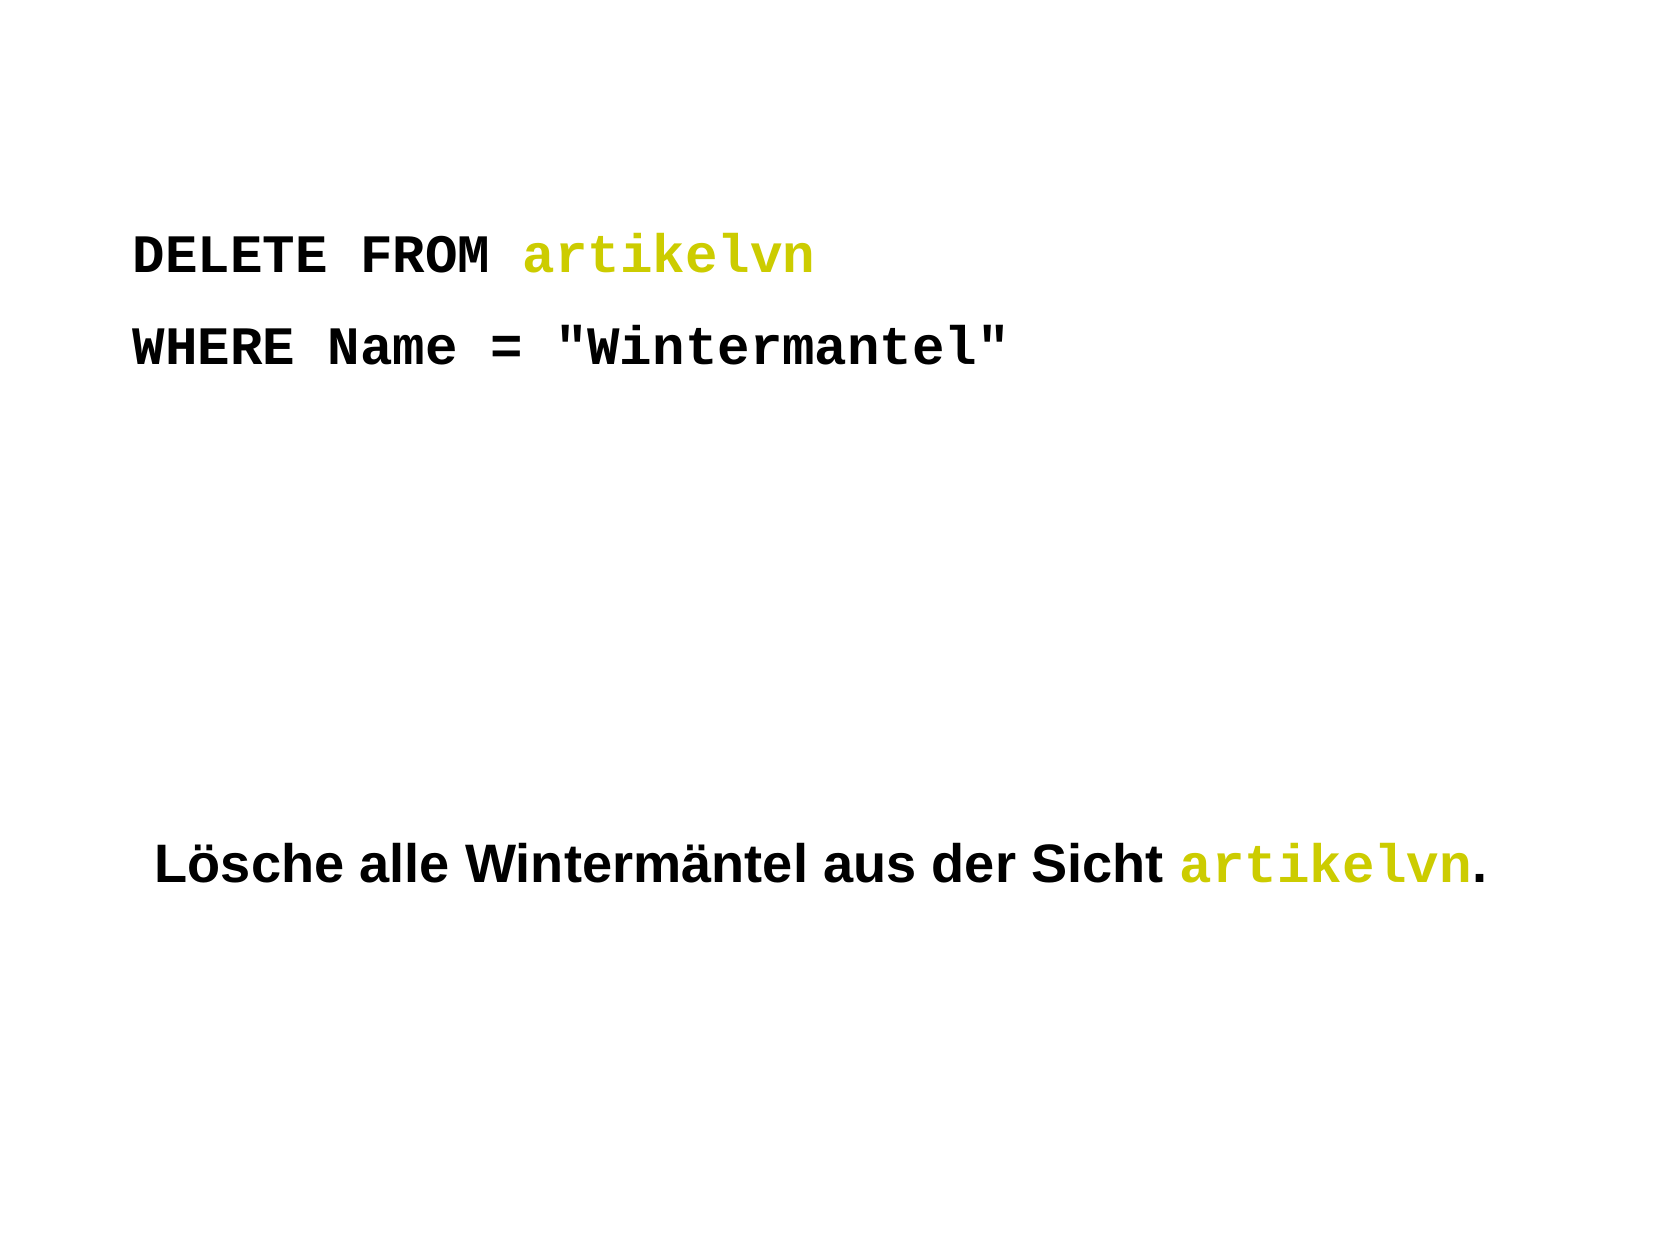

DELETE FROM artikelvn
WHERE Name = "Wintermantel"
# Lösche alle Wintermäntel aus der Sicht artikelvn.